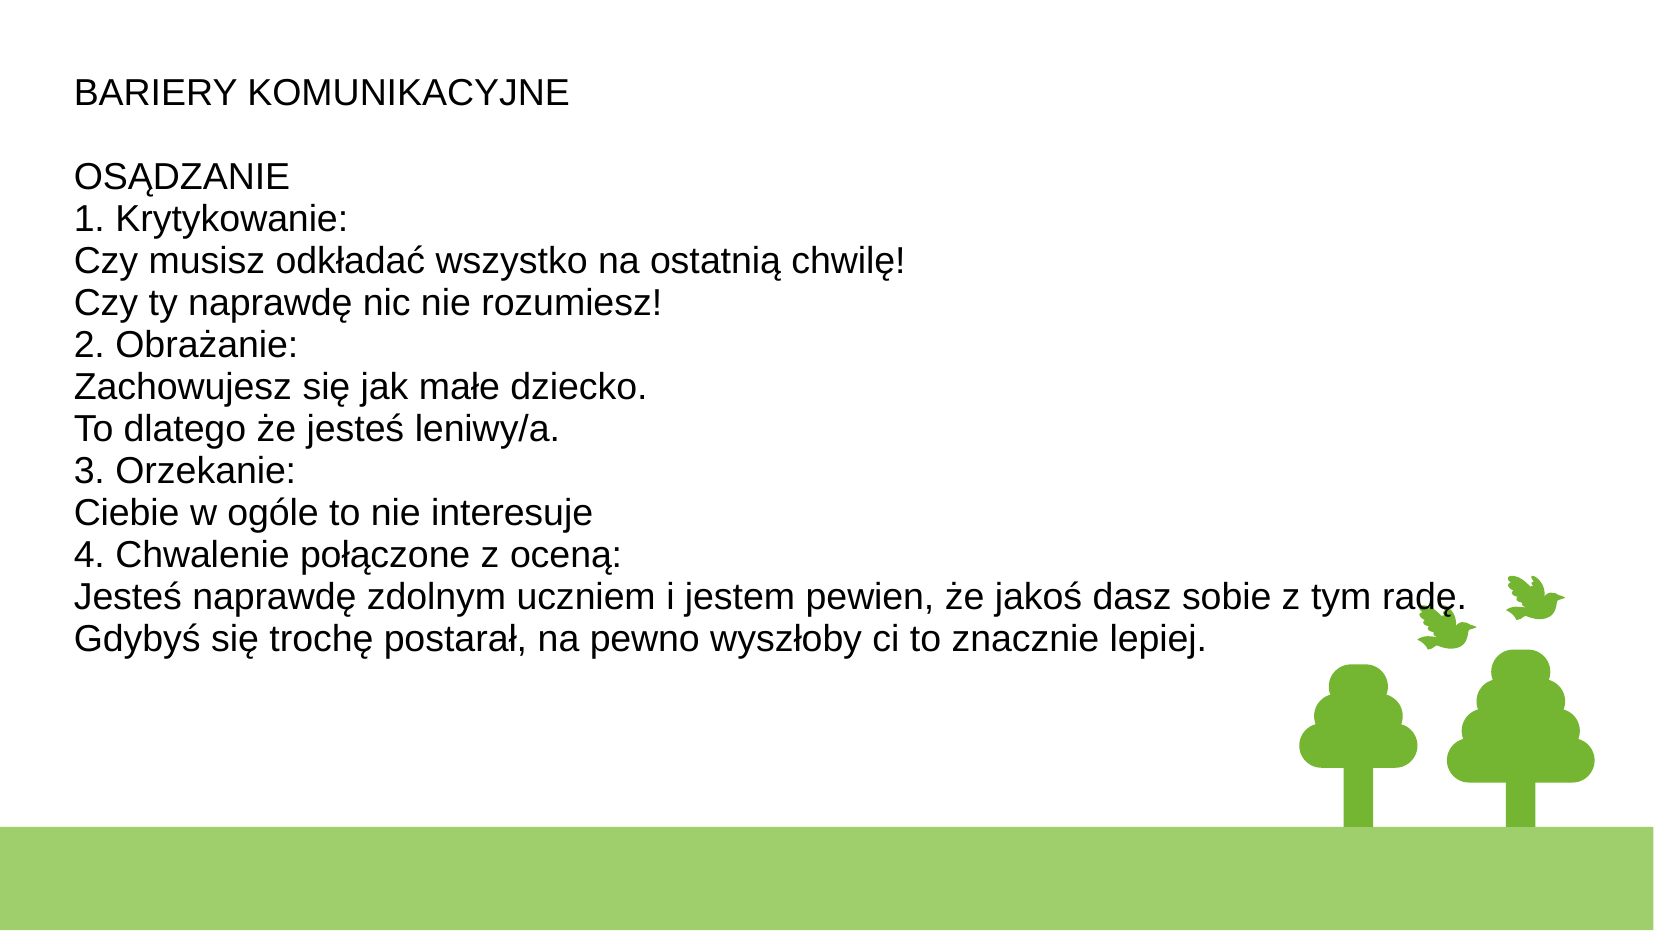

BARIERY KOMUNIKACYJNE
OSĄDZANIE
1. Krytykowanie:
Czy musisz odkładać wszystko na ostatnią chwilę!
Czy ty naprawdę nic nie rozumiesz!
2. Obrażanie:
Zachowujesz się jak małe dziecko.
To dlatego że jesteś leniwy/a.
3. Orzekanie:
Ciebie w ogóle to nie interesuje
4. Chwalenie połączone z oceną:
Jesteś naprawdę zdolnym uczniem i jestem pewien, że jakoś dasz sobie z tym radę.
Gdybyś się trochę postarał, na pewno wyszłoby ci to znacznie lepiej.